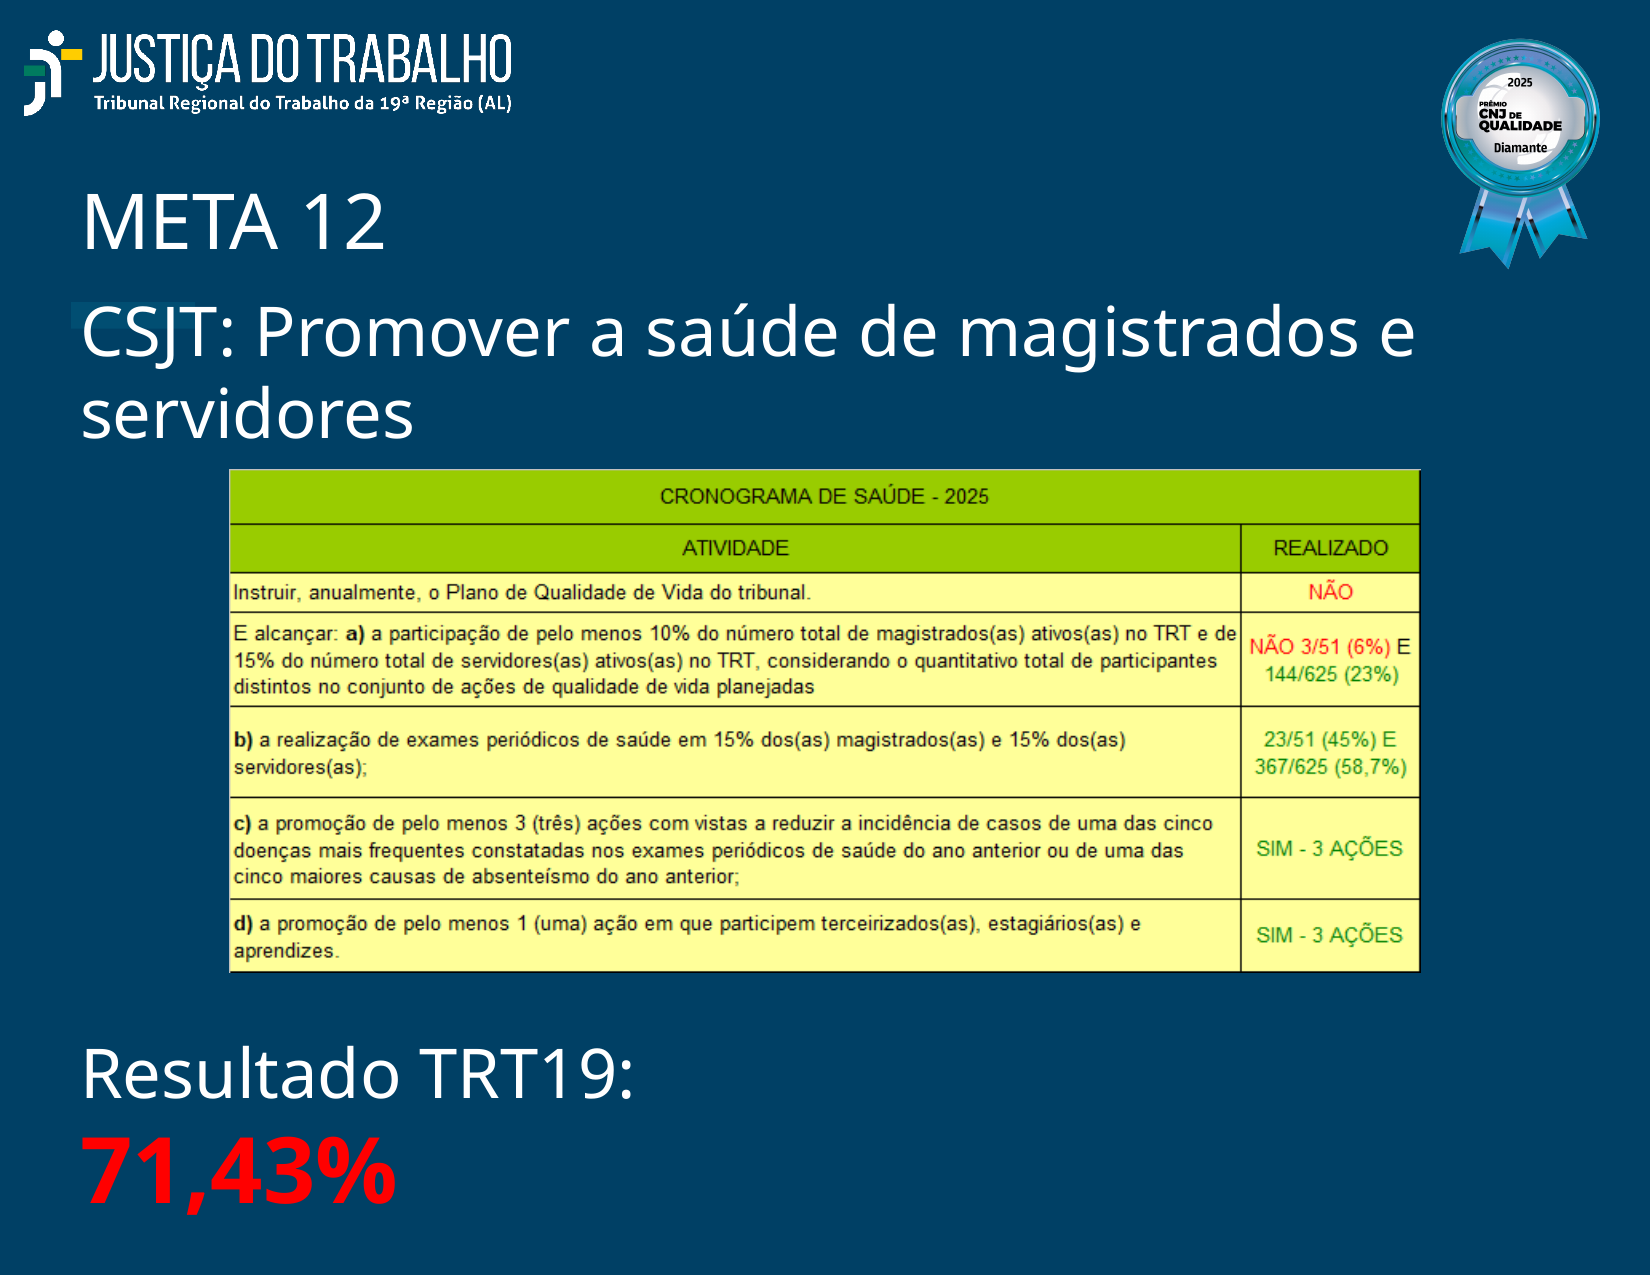

# META 12 CSJT: Promover a saúde de magistrados e servidores Resultado TRT19: 71,43%